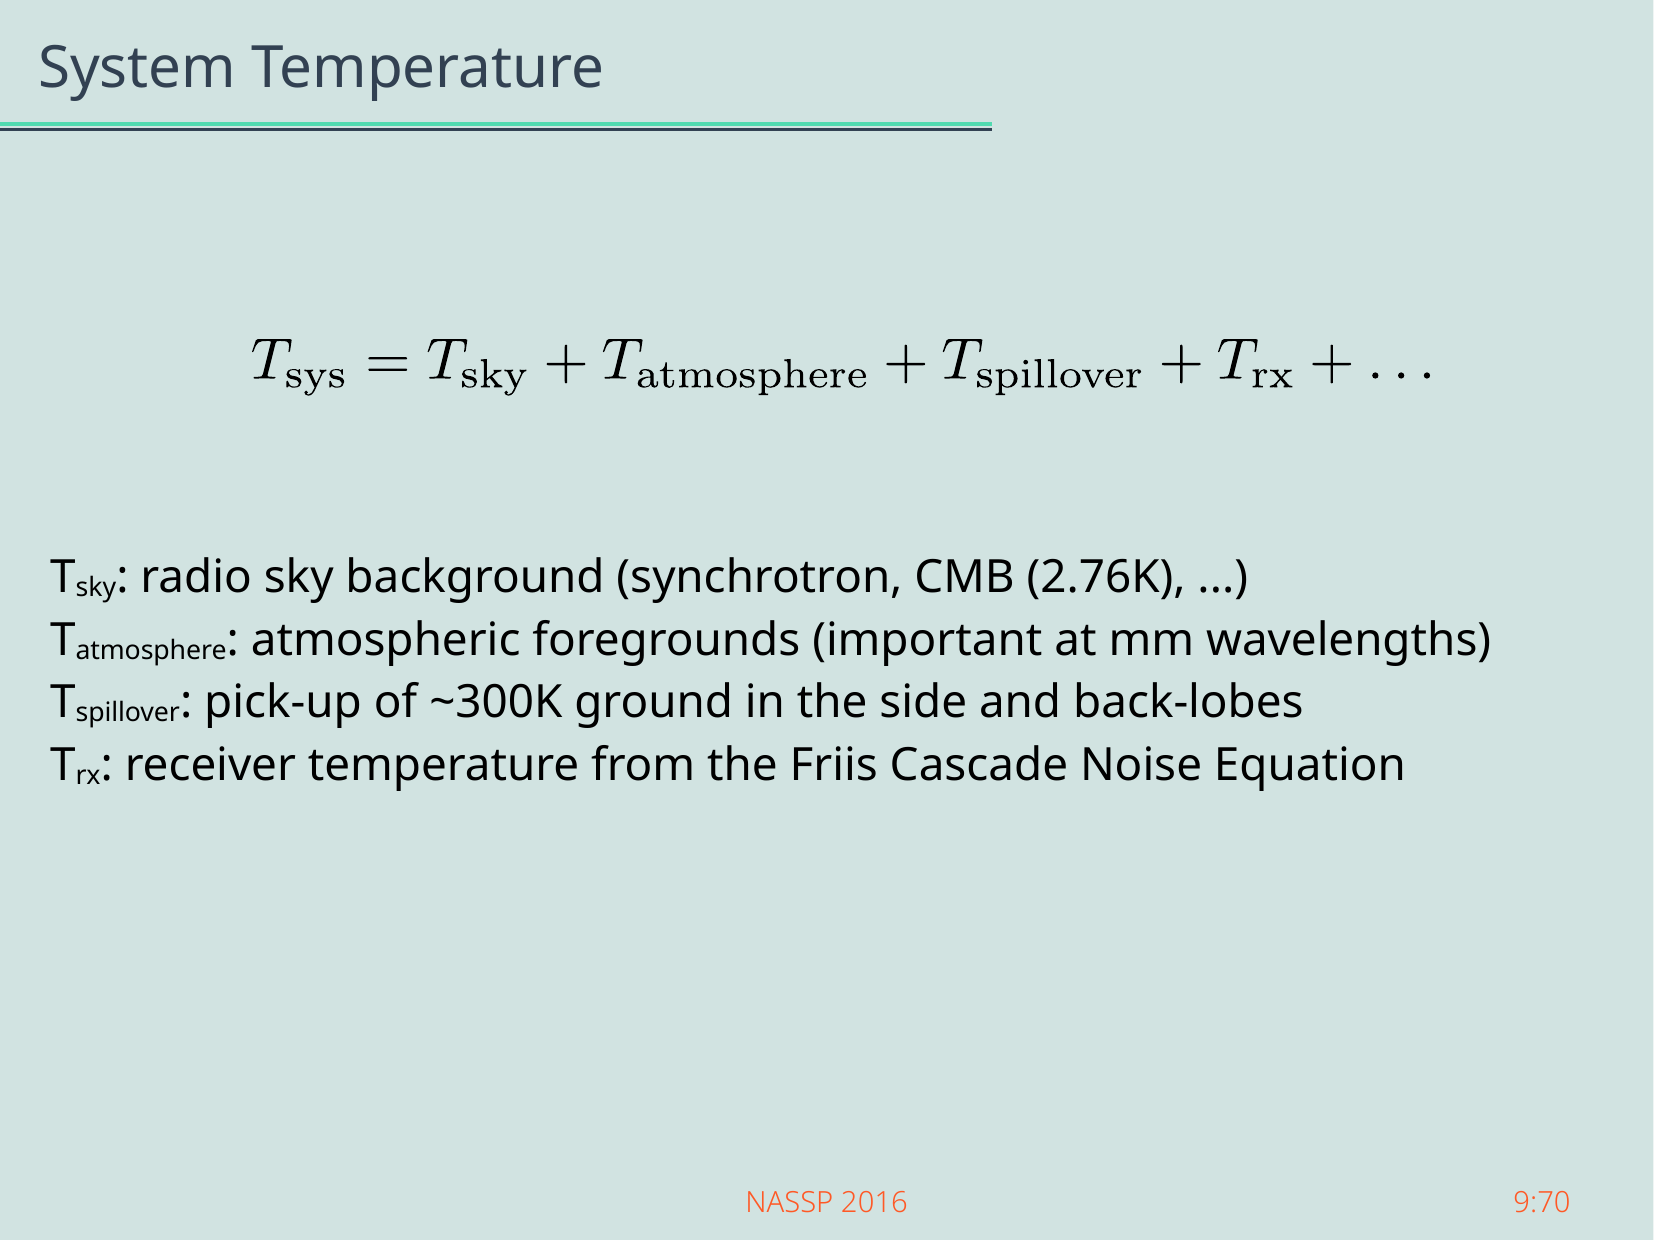

System Temperature
Tsky: radio sky background (synchrotron, CMB (2.76K), ...)
Tatmosphere: atmospheric foregrounds (important at mm wavelengths)
Tspillover: pick-up of ~300K ground in the side and back-lobes
Trx: receiver temperature from the Friis Cascade Noise Equation
NASSP 2016
9